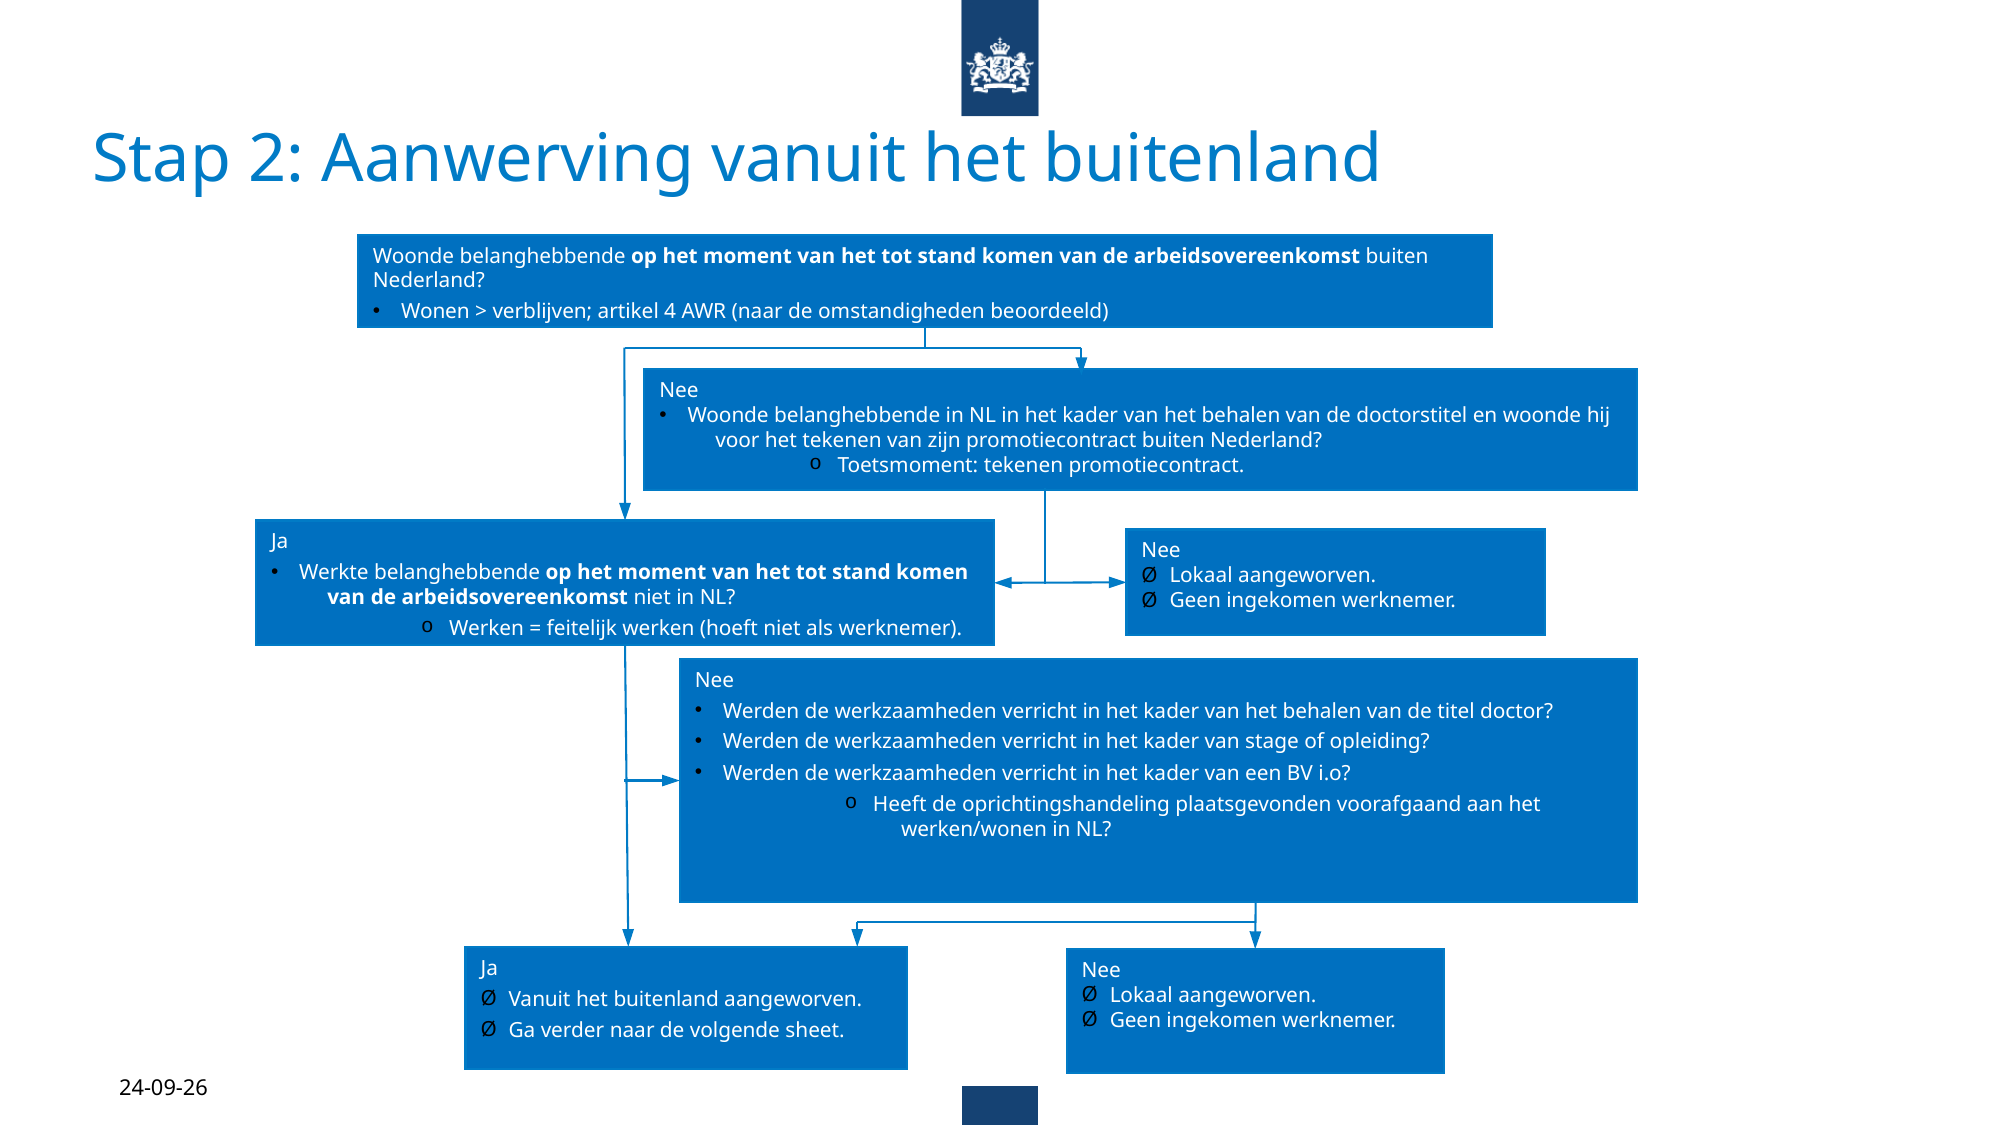

# Stap 2: Aanwerving vanuit het buitenland
Woonde belanghebbende op het moment van het tot stand komen van de arbeidsovereenkomst buiten Nederland?
Wonen > verblijven; artikel 4 AWR (naar de omstandigheden beoordeeld)
Nee
Woonde belanghebbende in NL in het kader van het behalen van de doctorstitel en woonde hij voor het tekenen van zijn promotiecontract buiten Nederland?
Toetsmoment: tekenen promotiecontract.
Ja
Werkte belanghebbende op het moment van het tot stand komen van de arbeidsovereenkomst niet in NL?
Werken = feitelijk werken (hoeft niet als werknemer).
Nee
Lokaal aangeworven.
Geen ingekomen werknemer.
Nee
Werden de werkzaamheden verricht in het kader van het behalen van de titel doctor?
Werden de werkzaamheden verricht in het kader van stage of opleiding?
Werden de werkzaamheden verricht in het kader van een BV i.o?
Heeft de oprichtingshandeling plaatsgevonden voorafgaand aan het werken/wonen in NL?
Ja
Vanuit het buitenland aangeworven.
Ga verder naar de volgende sheet.
Nee
Lokaal aangeworven.
Geen ingekomen werknemer.